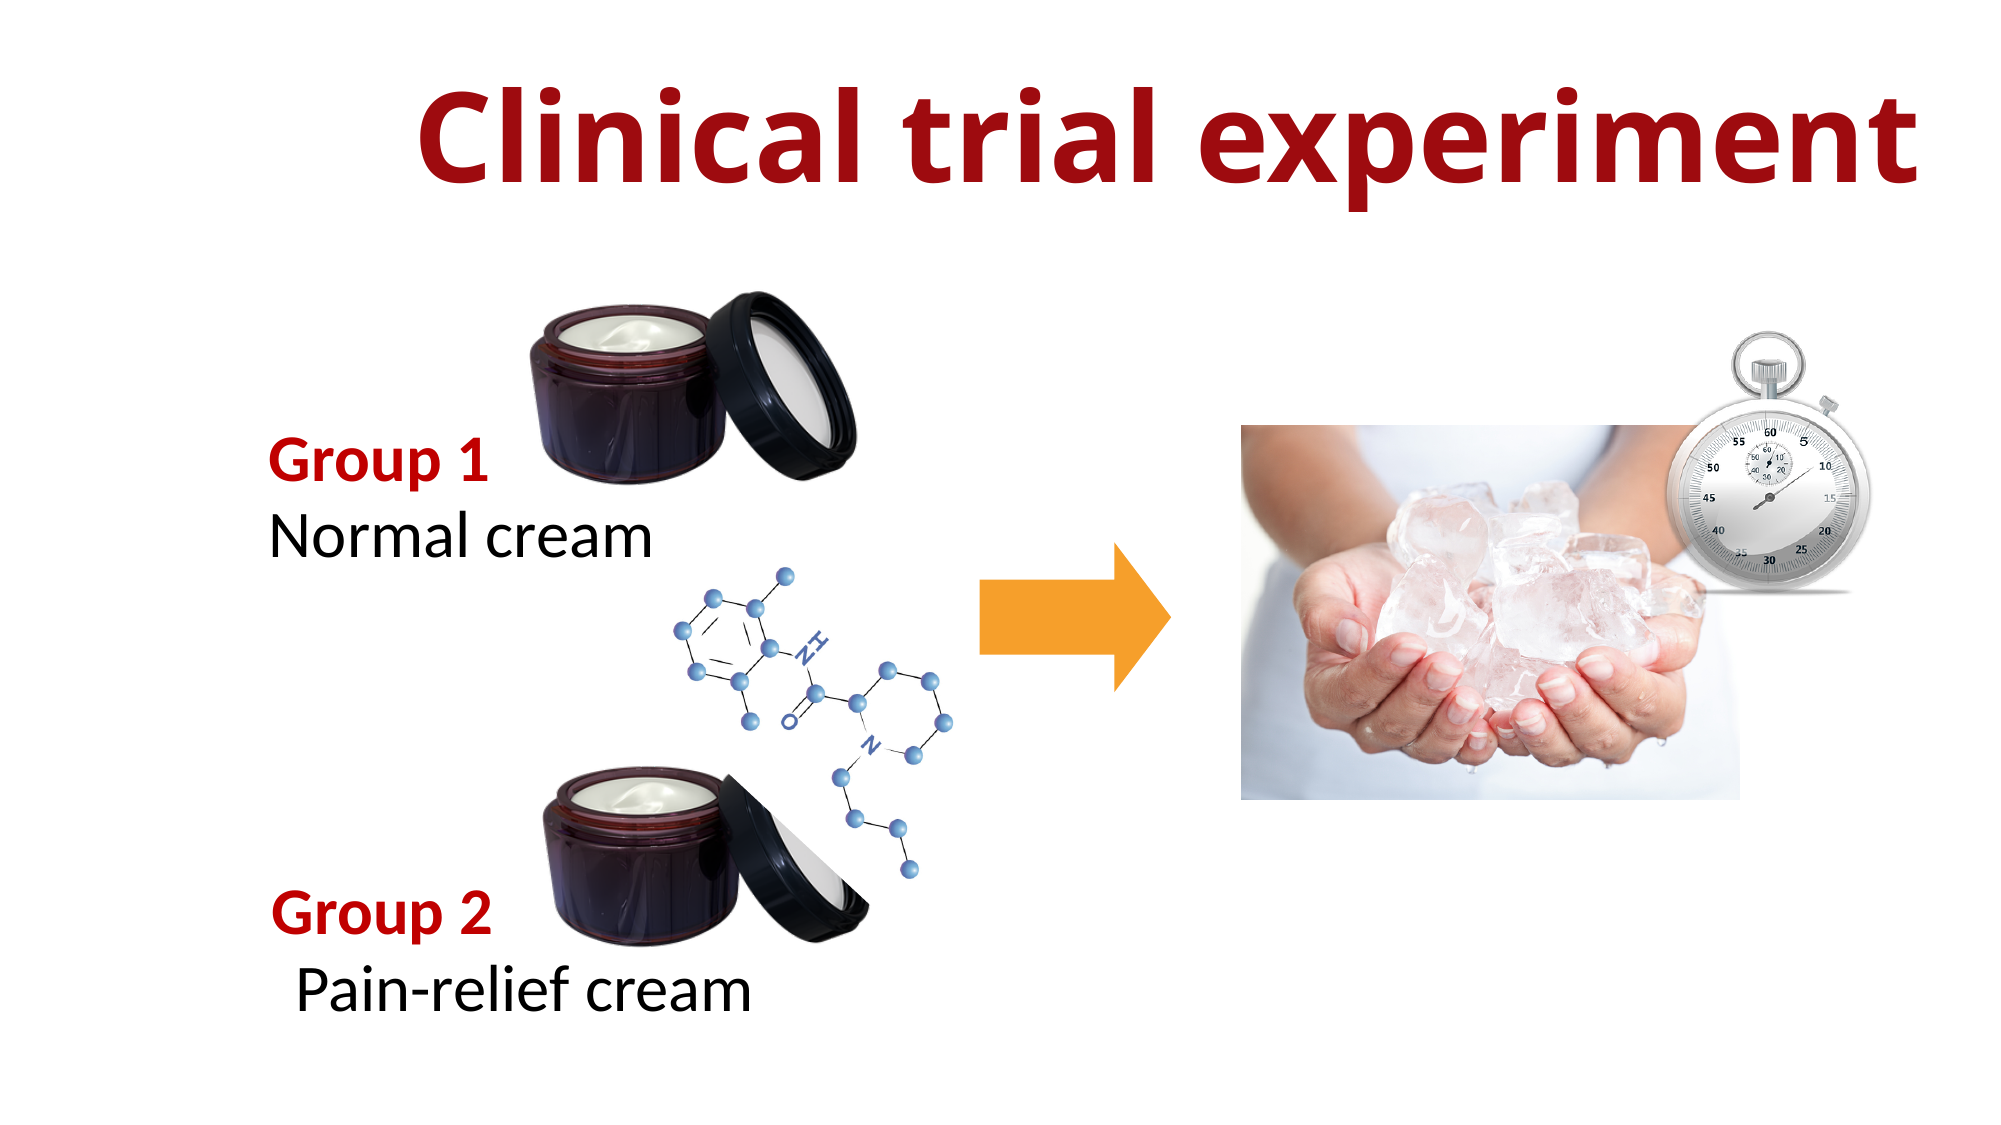

Clinical trial experiment
Group 1
Normal cream
Group 2
Pain-relief cream